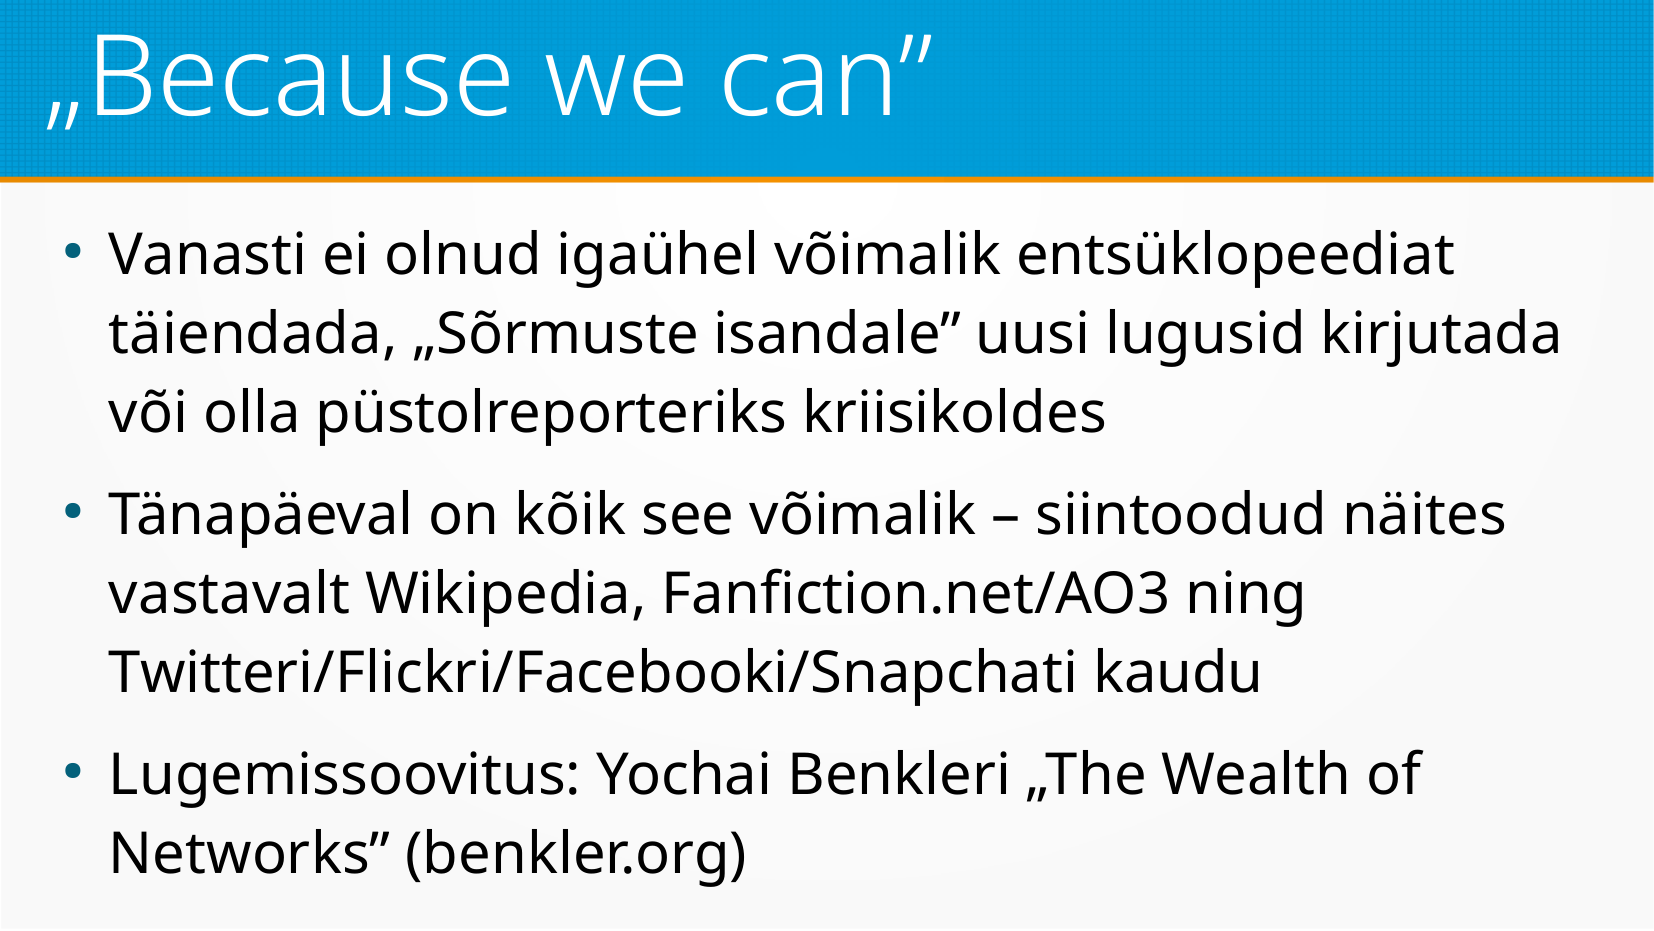

# „Because we can”
Vanasti ei olnud igaühel võimalik entsüklopeediat täiendada, „Sõrmuste isandale” uusi lugusid kirjutada või olla püstolreporteriks kriisikoldes
Tänapäeval on kõik see võimalik – siintoodud näites vastavalt Wikipedia, Fanfiction.net/AO3 ning Twitteri/Flickri/Facebooki/Snapchati kaudu
Lugemissoovitus: Yochai Benkleri „The Wealth of Networks” (benkler.org)